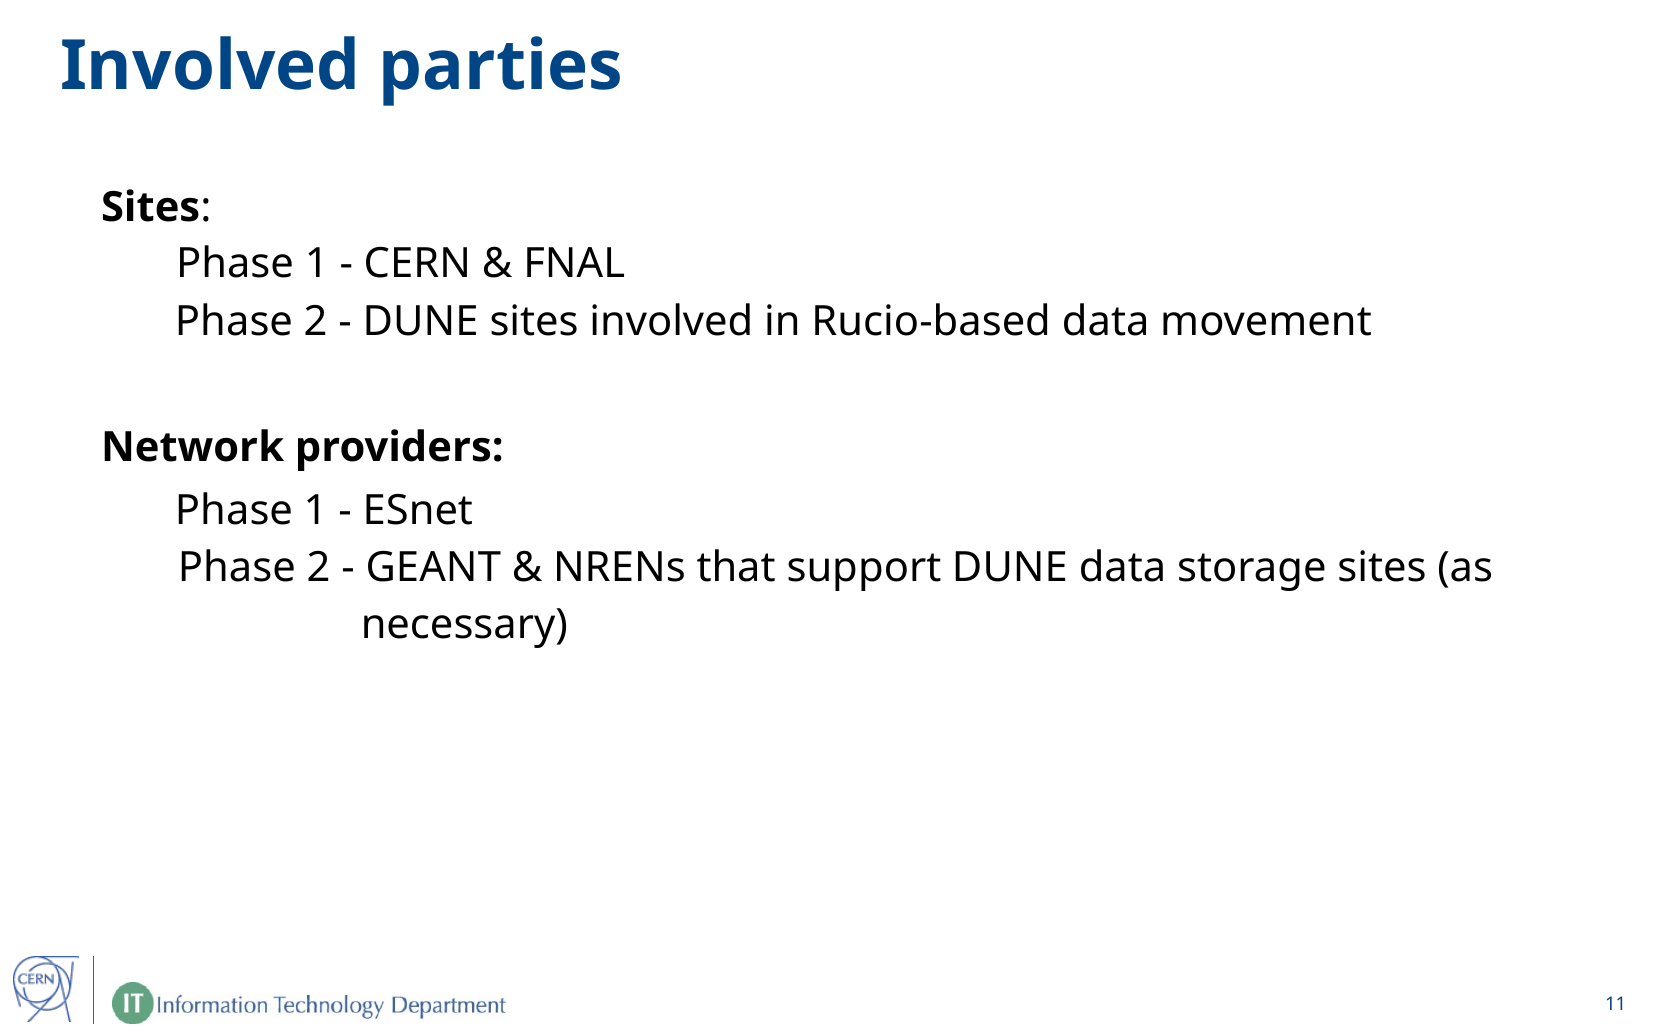

# Involved parties
Sites:
	Phase 1 - CERN & FNAL
Phase 2 - DUNE sites involved in Rucio-based data movement
Network providers:
Phase 1 - ESnet
Phase 2 - GEANT & NRENs that support DUNE data storage sites (as necessary)